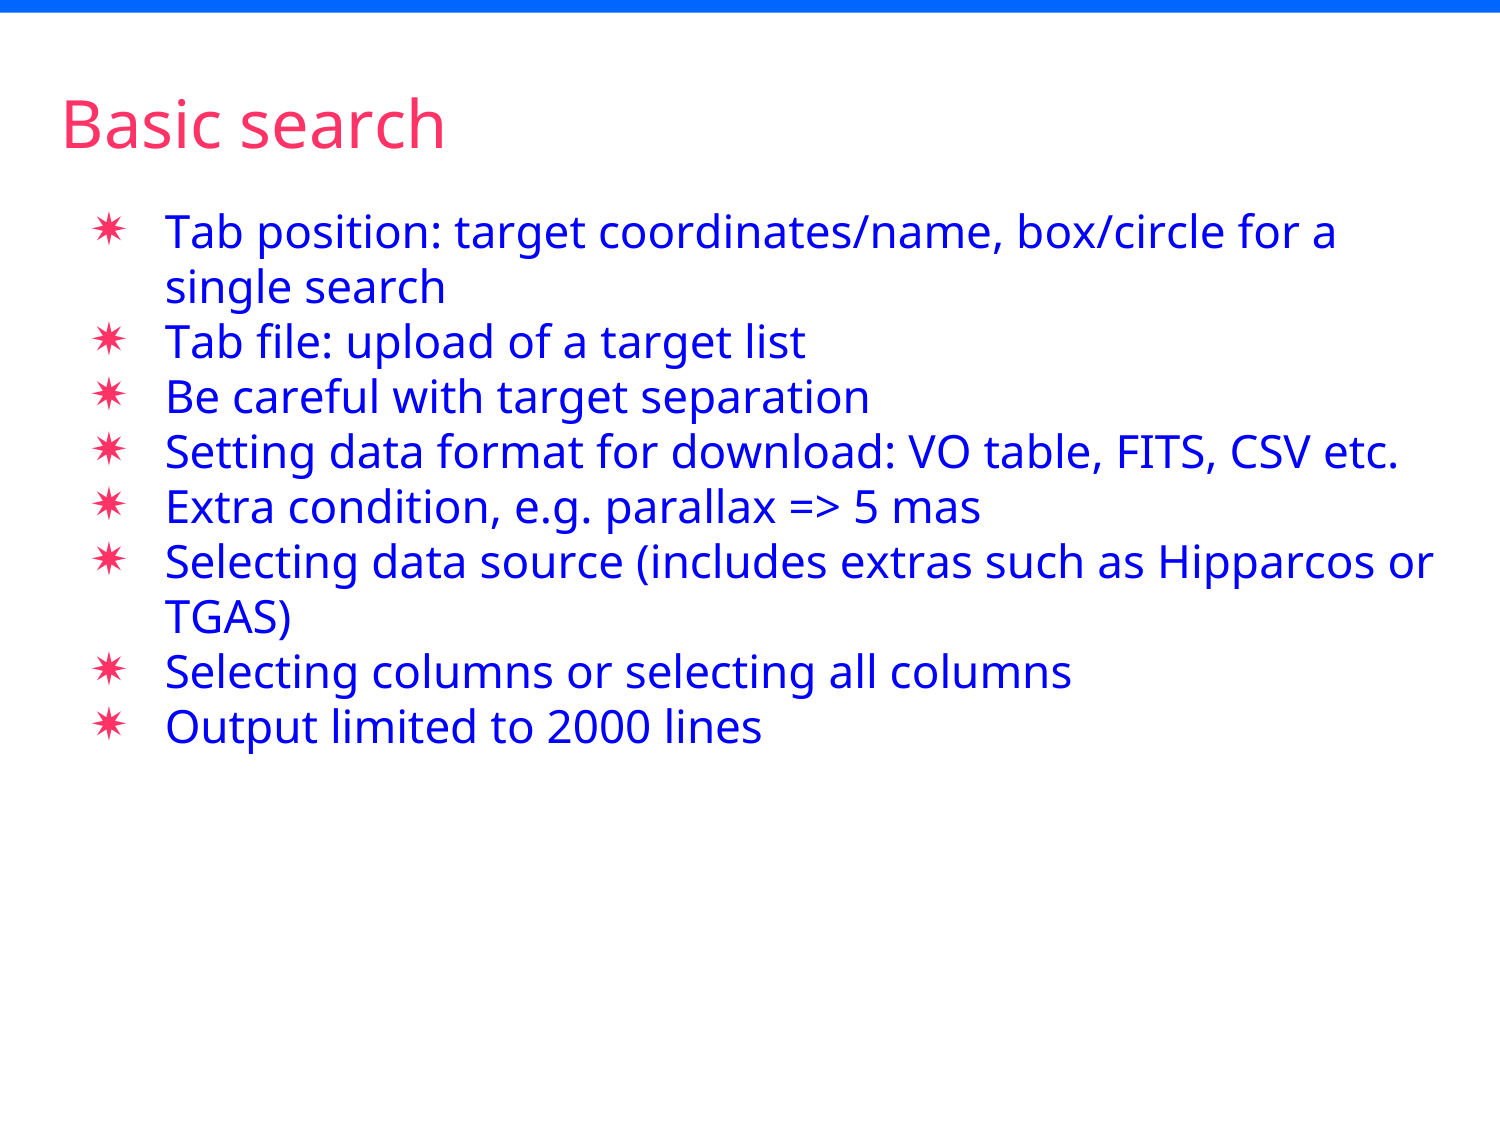

Basic search
Tab position: target coordinates/name, box/circle for a single search
Tab file: upload of a target list
Be careful with target separation
Setting data format for download: VO table, FITS, CSV etc.
Extra condition, e.g. parallax => 5 mas
Selecting data source (includes extras such as Hipparcos or TGAS)
Selecting columns or selecting all columns
Output limited to 2000 lines
10